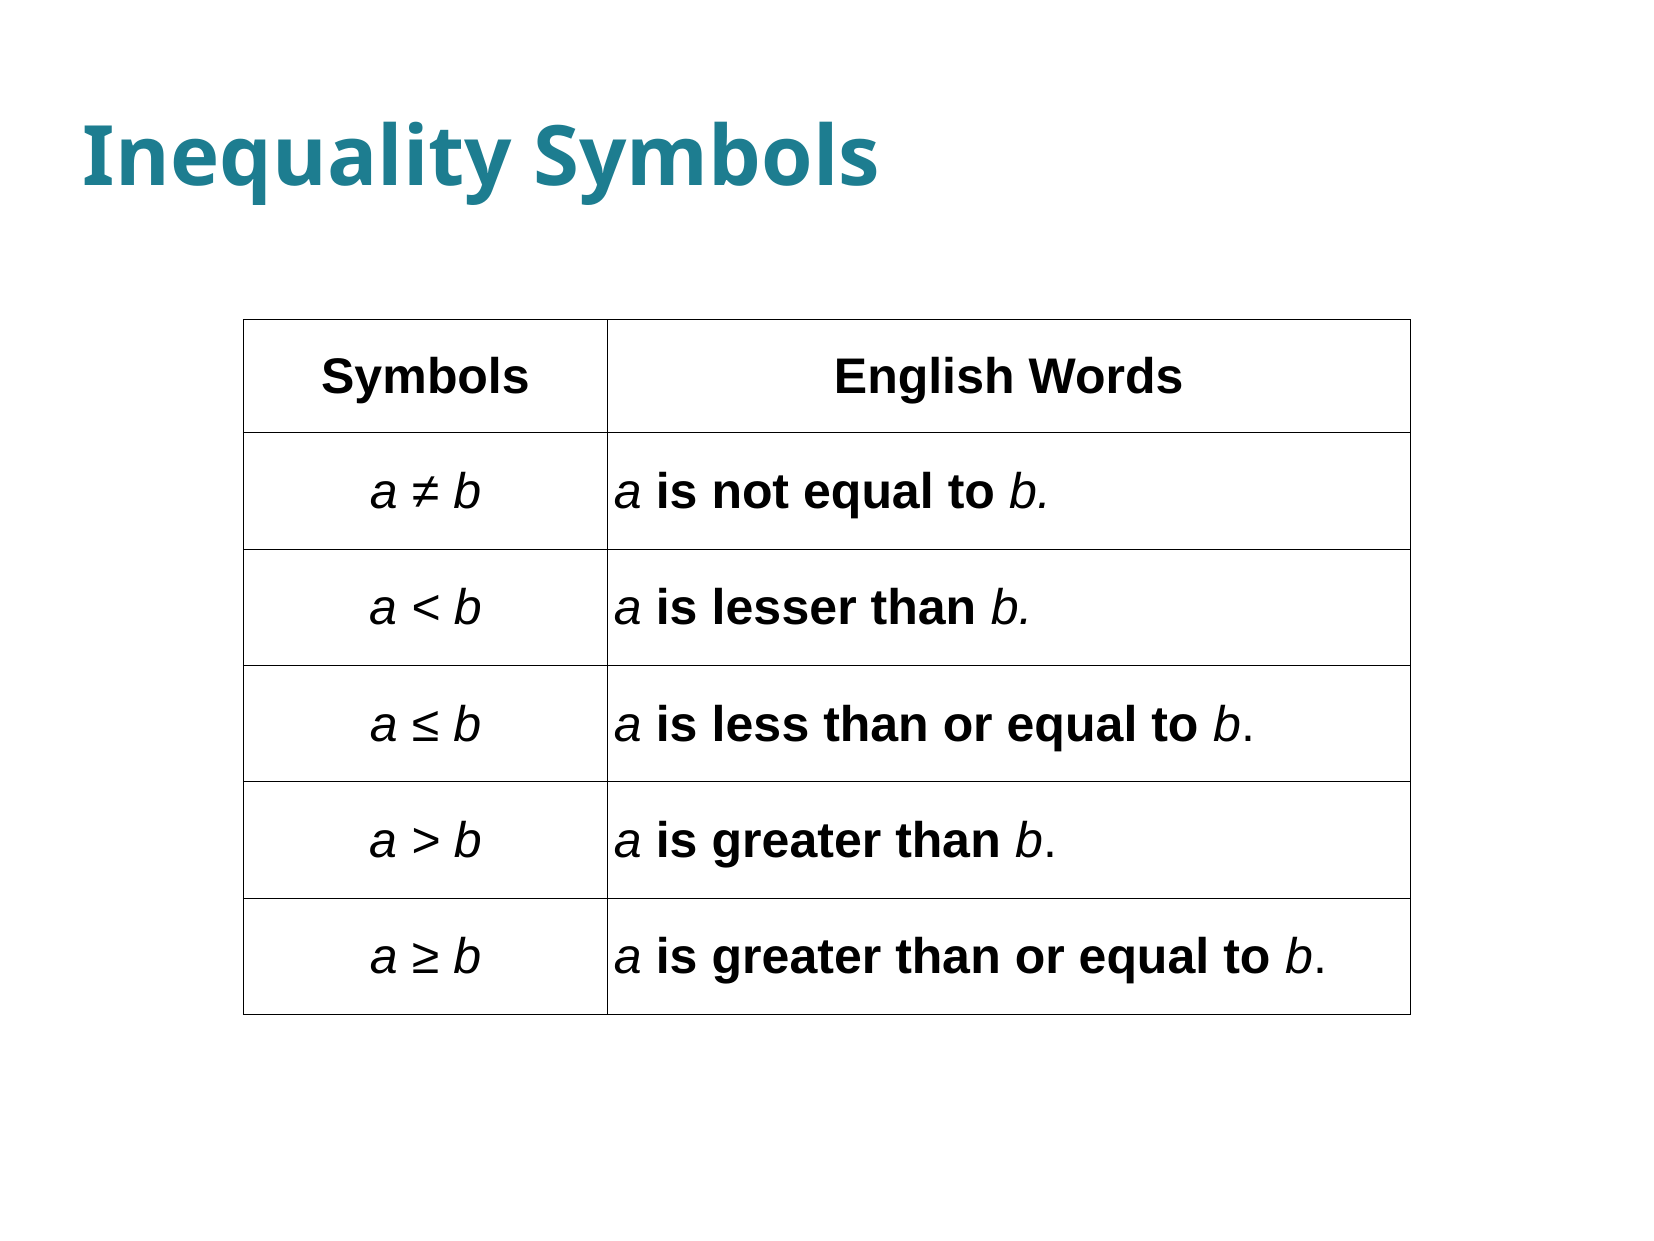

# Inequality Symbols
| Symbols | English Words |
| --- | --- |
| a ≠ b | a is not equal to b. |
| a < b | a is lesser than b. |
| a ≤ b | a is less than or equal to b. |
| a > b | a is greater than b. |
| a ≥ b | a is greater than or equal to b. |